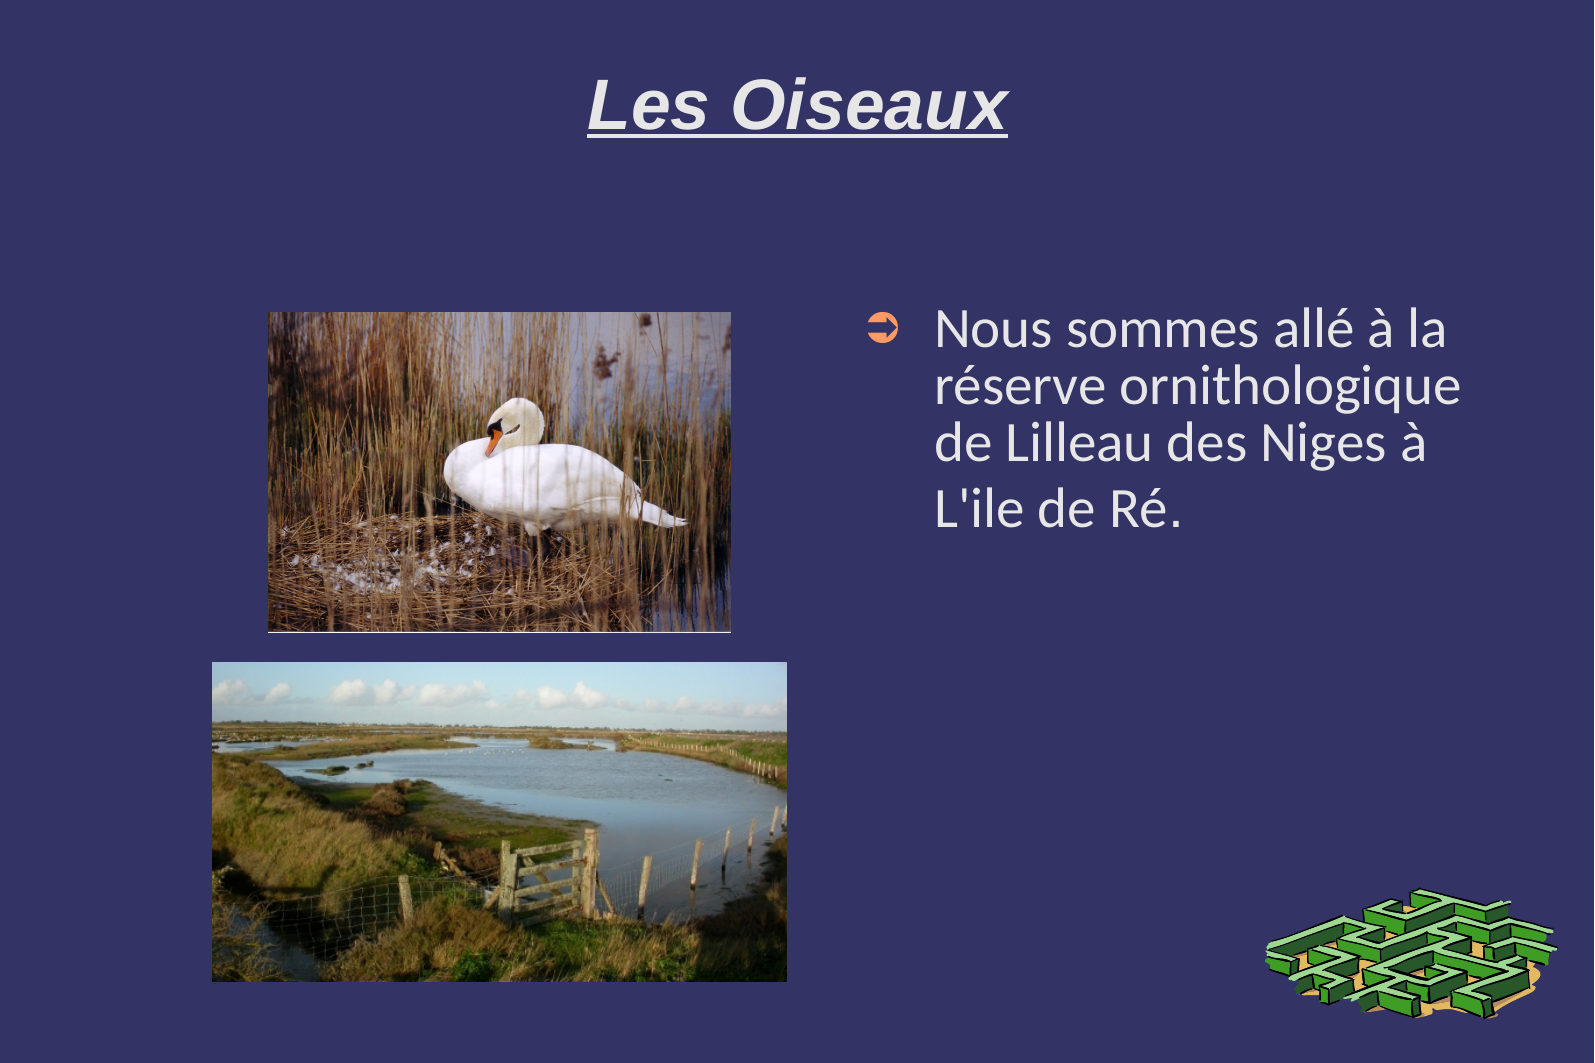

# Les Oiseaux
Nous sommes allé à la réserve ornithologique de Lilleau des Niges à L'ile de Ré.